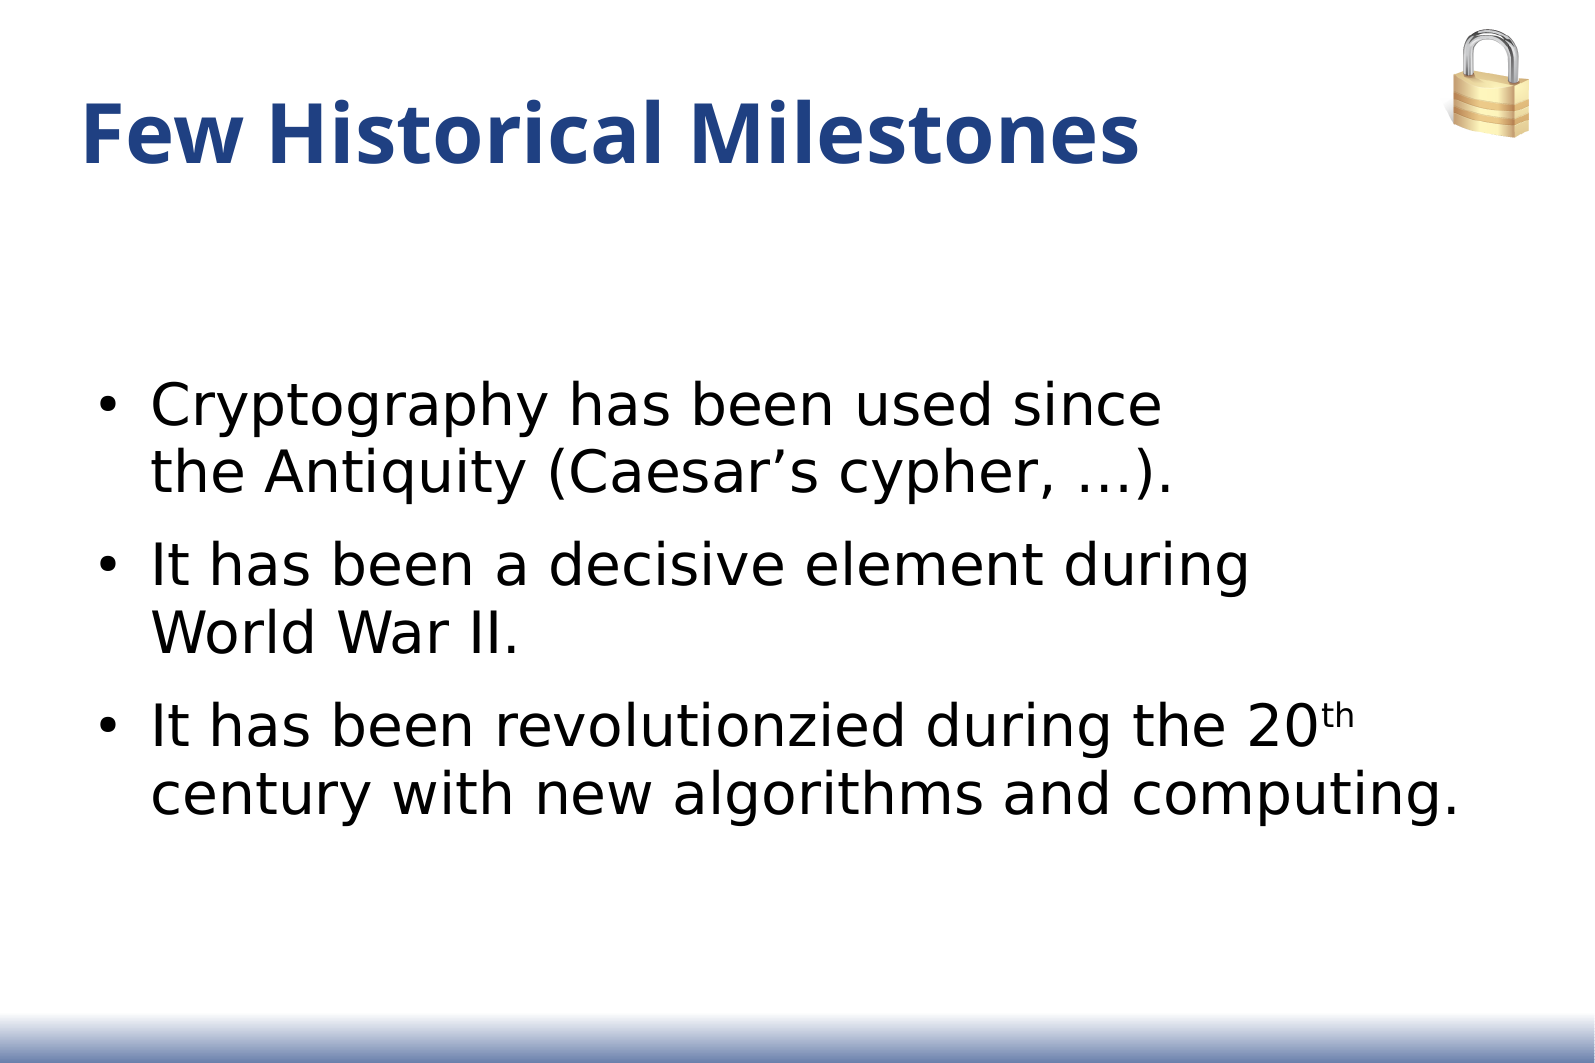

# Few Historical Milestones
Cryptography has been used since
the Antiquity (Caesar’s cypher, …).
It has been a decisive element during
World War II.
It has been revolutionzied during the 20th century with new algorithms and computing.